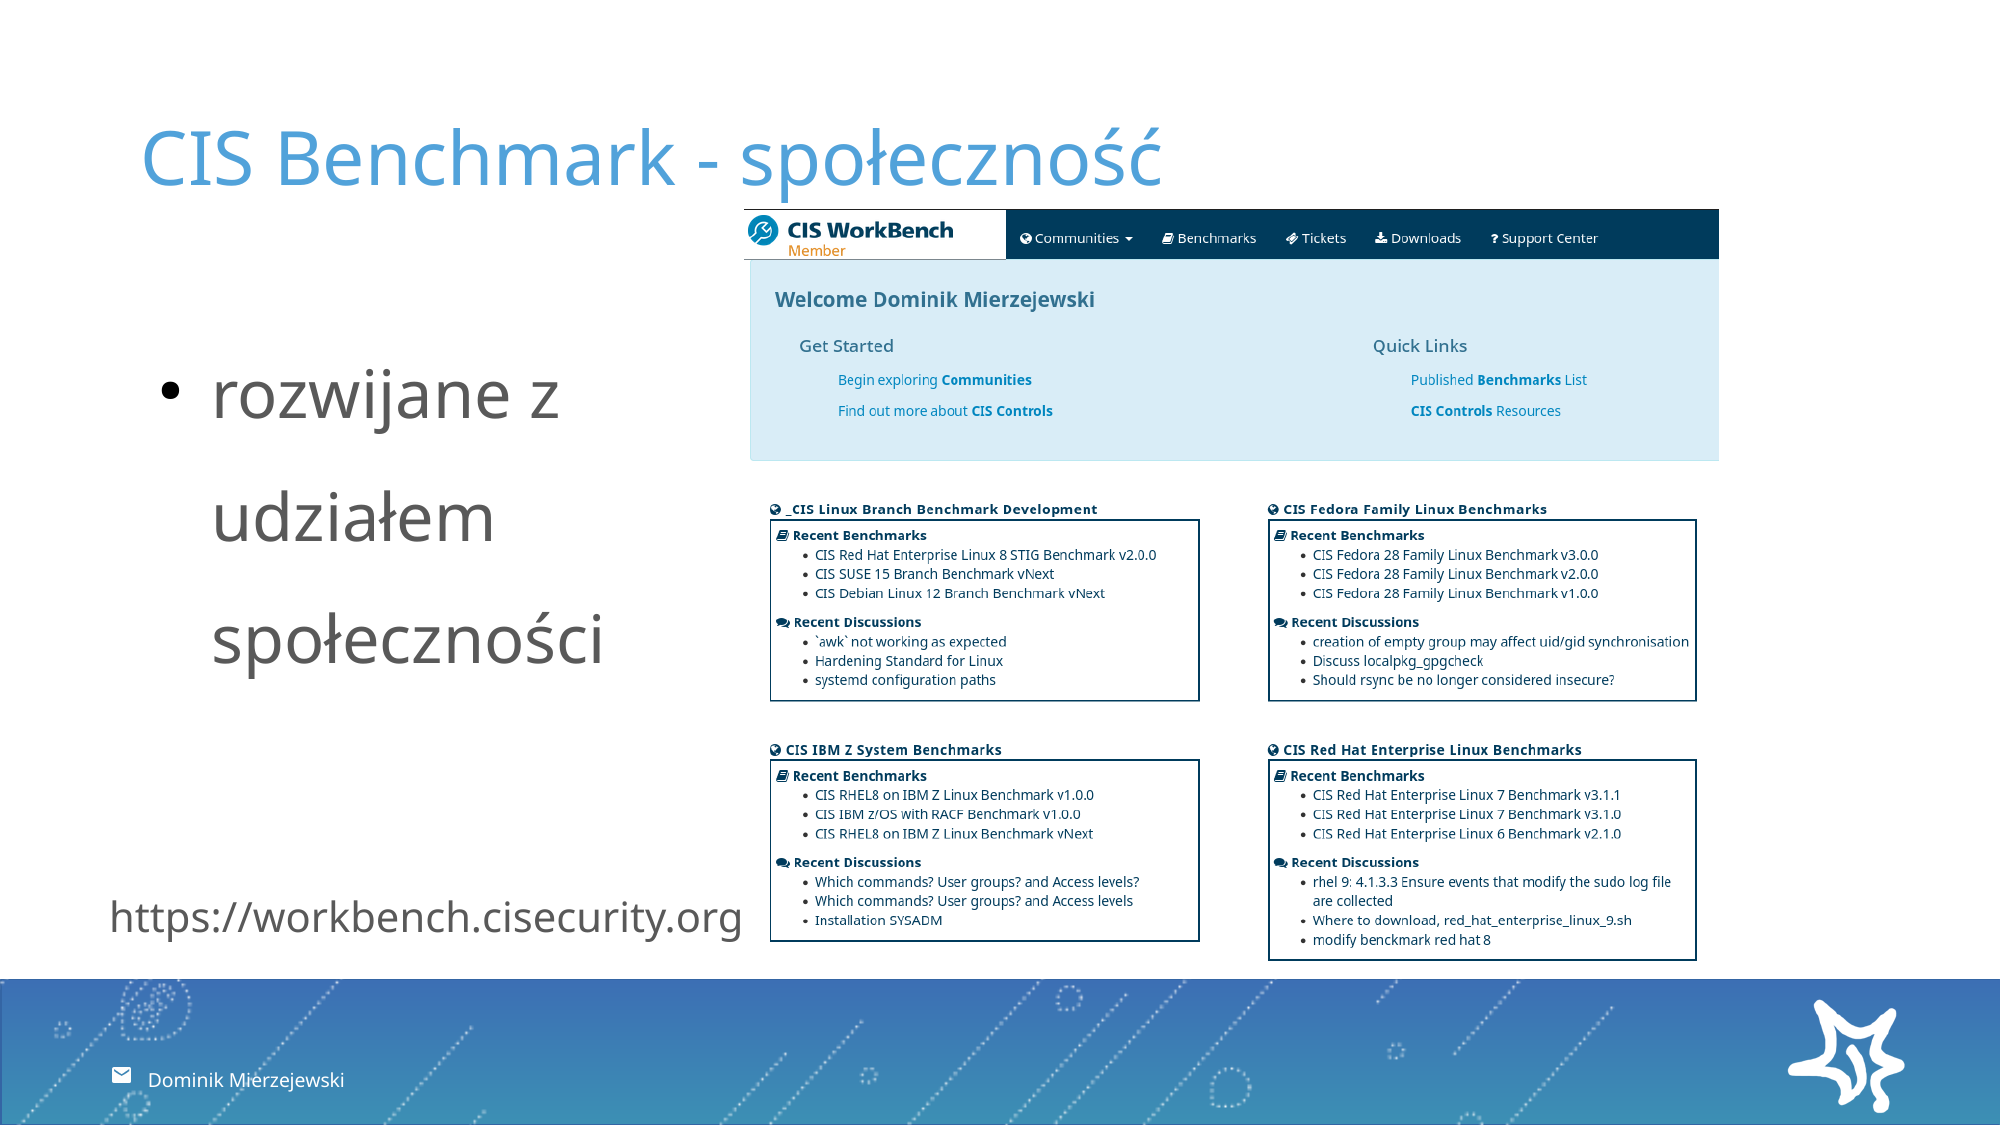

# CIS Benchmark - społeczność
rozwijane z udziałem społeczności
https://workbench.cisecurity.org
Dominik Mierzejewski